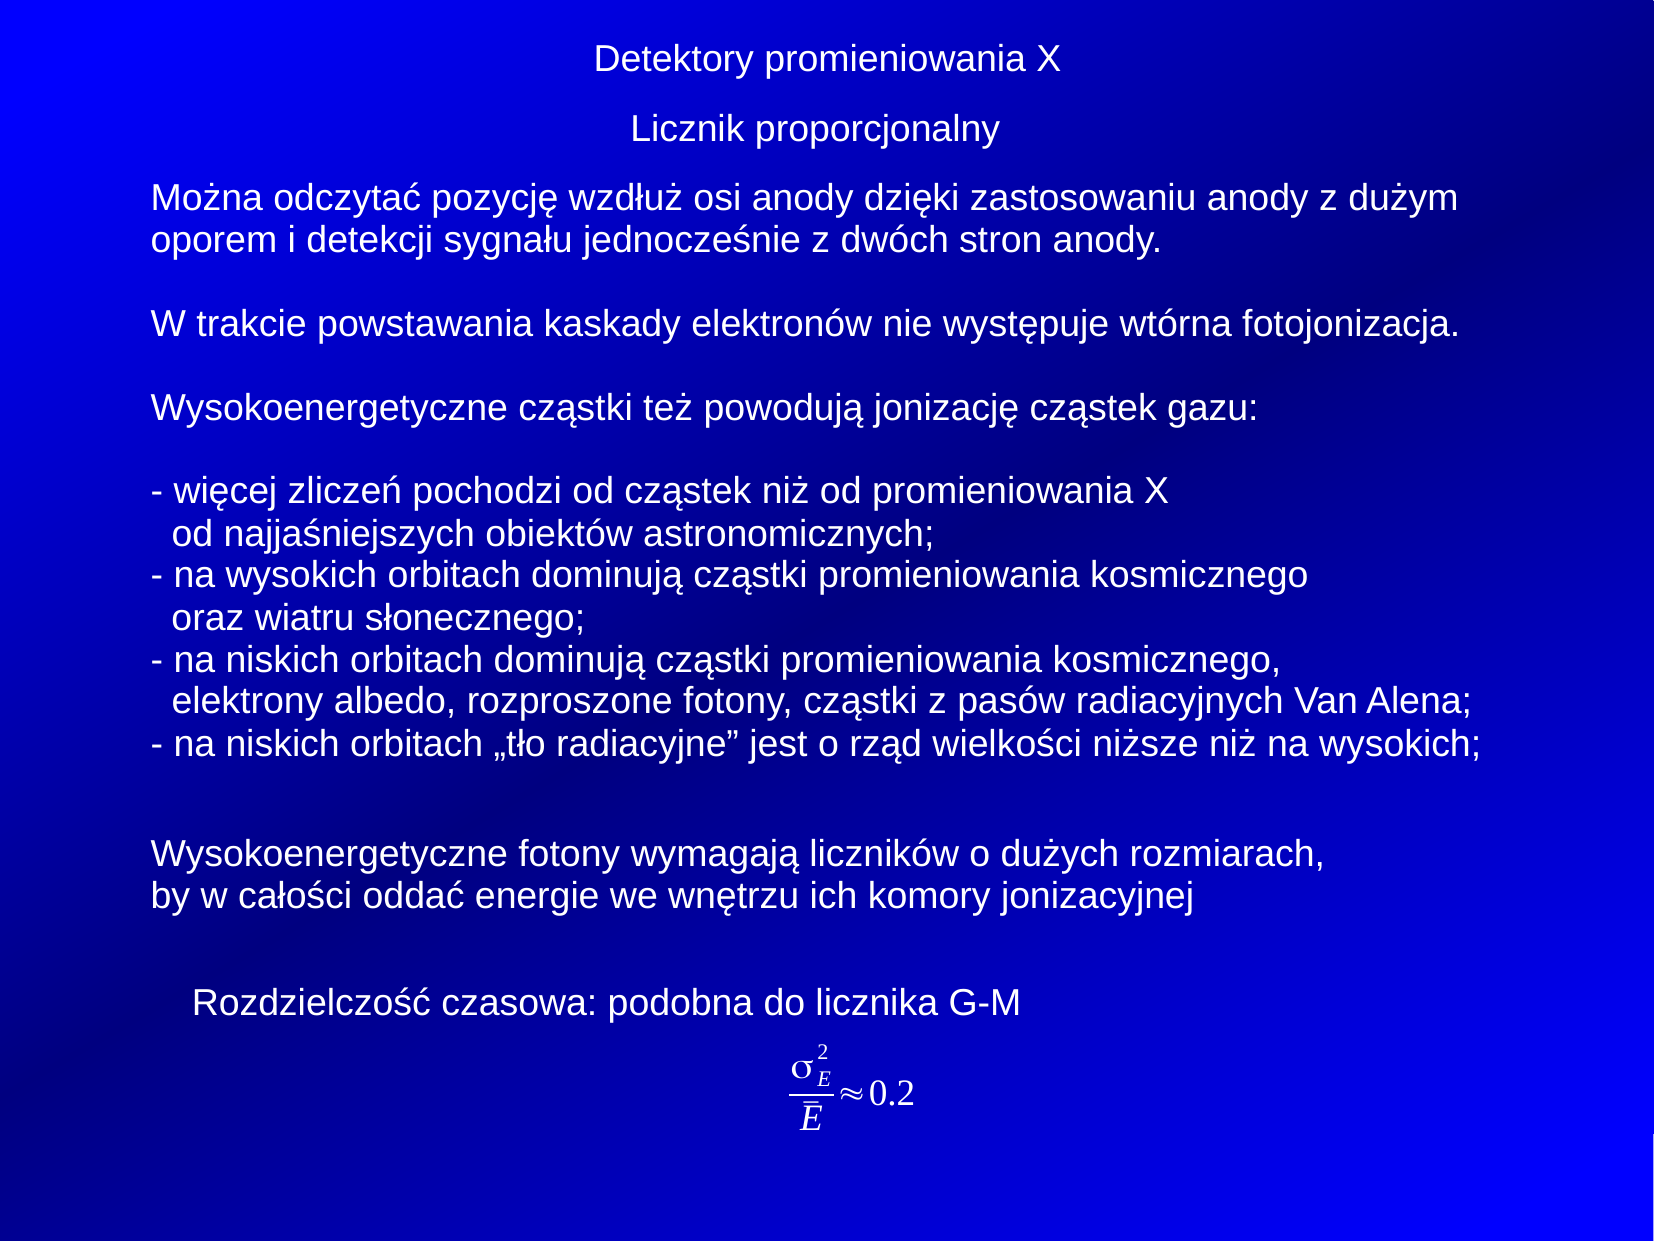

Detektory promieniowania X
Licznik proporcjonalny
Można odczytać pozycję wzdłuż osi anody dzięki zastosowaniu anody z dużym
oporem i detekcji sygnału jednocześnie z dwóch stron anody.
W trakcie powstawania kaskady elektronów nie występuje wtórna fotojonizacja.
Wysokoenergetyczne cząstki też powodują jonizację cząstek gazu:
- więcej zliczeń pochodzi od cząstek niż od promieniowania X
 od najjaśniejszych obiektów astronomicznych;
- na wysokich orbitach dominują cząstki promieniowania kosmicznego
 oraz wiatru słonecznego;
- na niskich orbitach dominują cząstki promieniowania kosmicznego,
 elektrony albedo, rozproszone fotony, cząstki z pasów radiacyjnych Van Alena;
- na niskich orbitach „tło radiacyjne” jest o rząd wielkości niższe niż na wysokich;
Wysokoenergetyczne fotony wymagają liczników o dużych rozmiarach,
by w całości oddać energie we wnętrzu ich komory jonizacyjnej
Rozdzielczość czasowa: podobna do licznika G-M